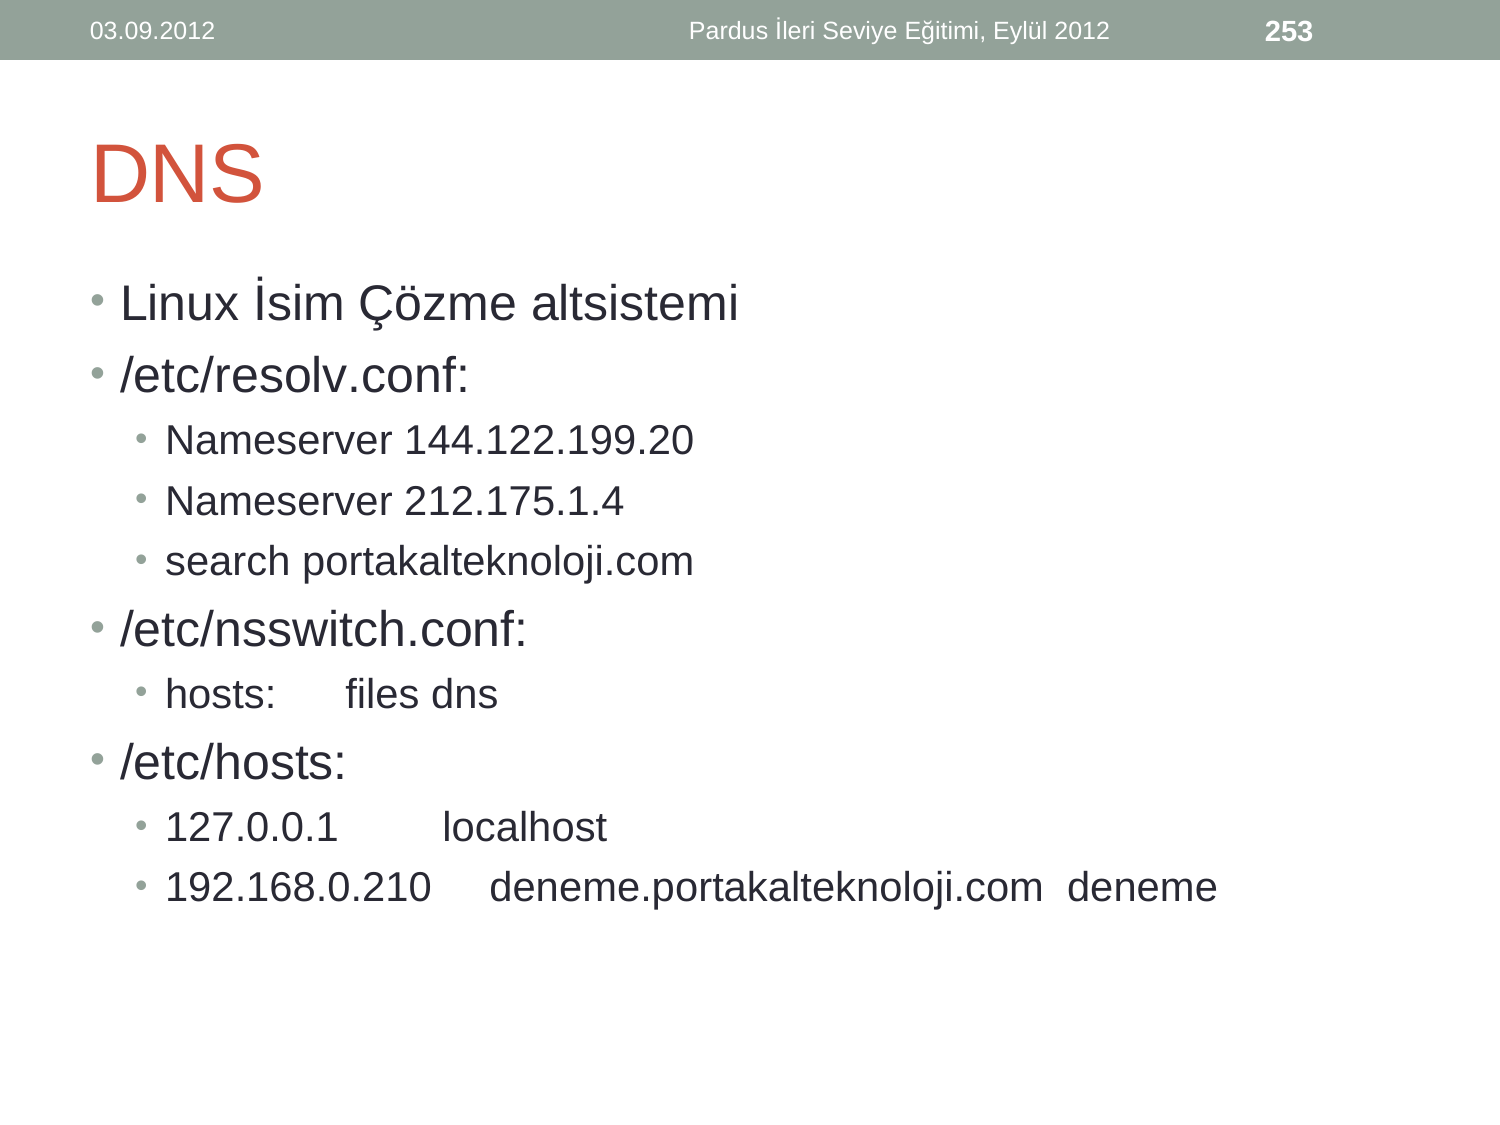

03.09.2012
Pardus İleri Seviye Eğitimi, Eylül 2012
# DNS
Linux İsim Çözme altsistemi
/etc/resolv.conf:
Nameserver 144.122.199.20
Nameserver 212.175.1.4
search portakalteknoloji.com
/etc/nsswitch.conf:
hosts: files dns
/etc/hosts:
127.0.0.1 localhost
192.168.0.210 deneme.portakalteknoloji.com deneme